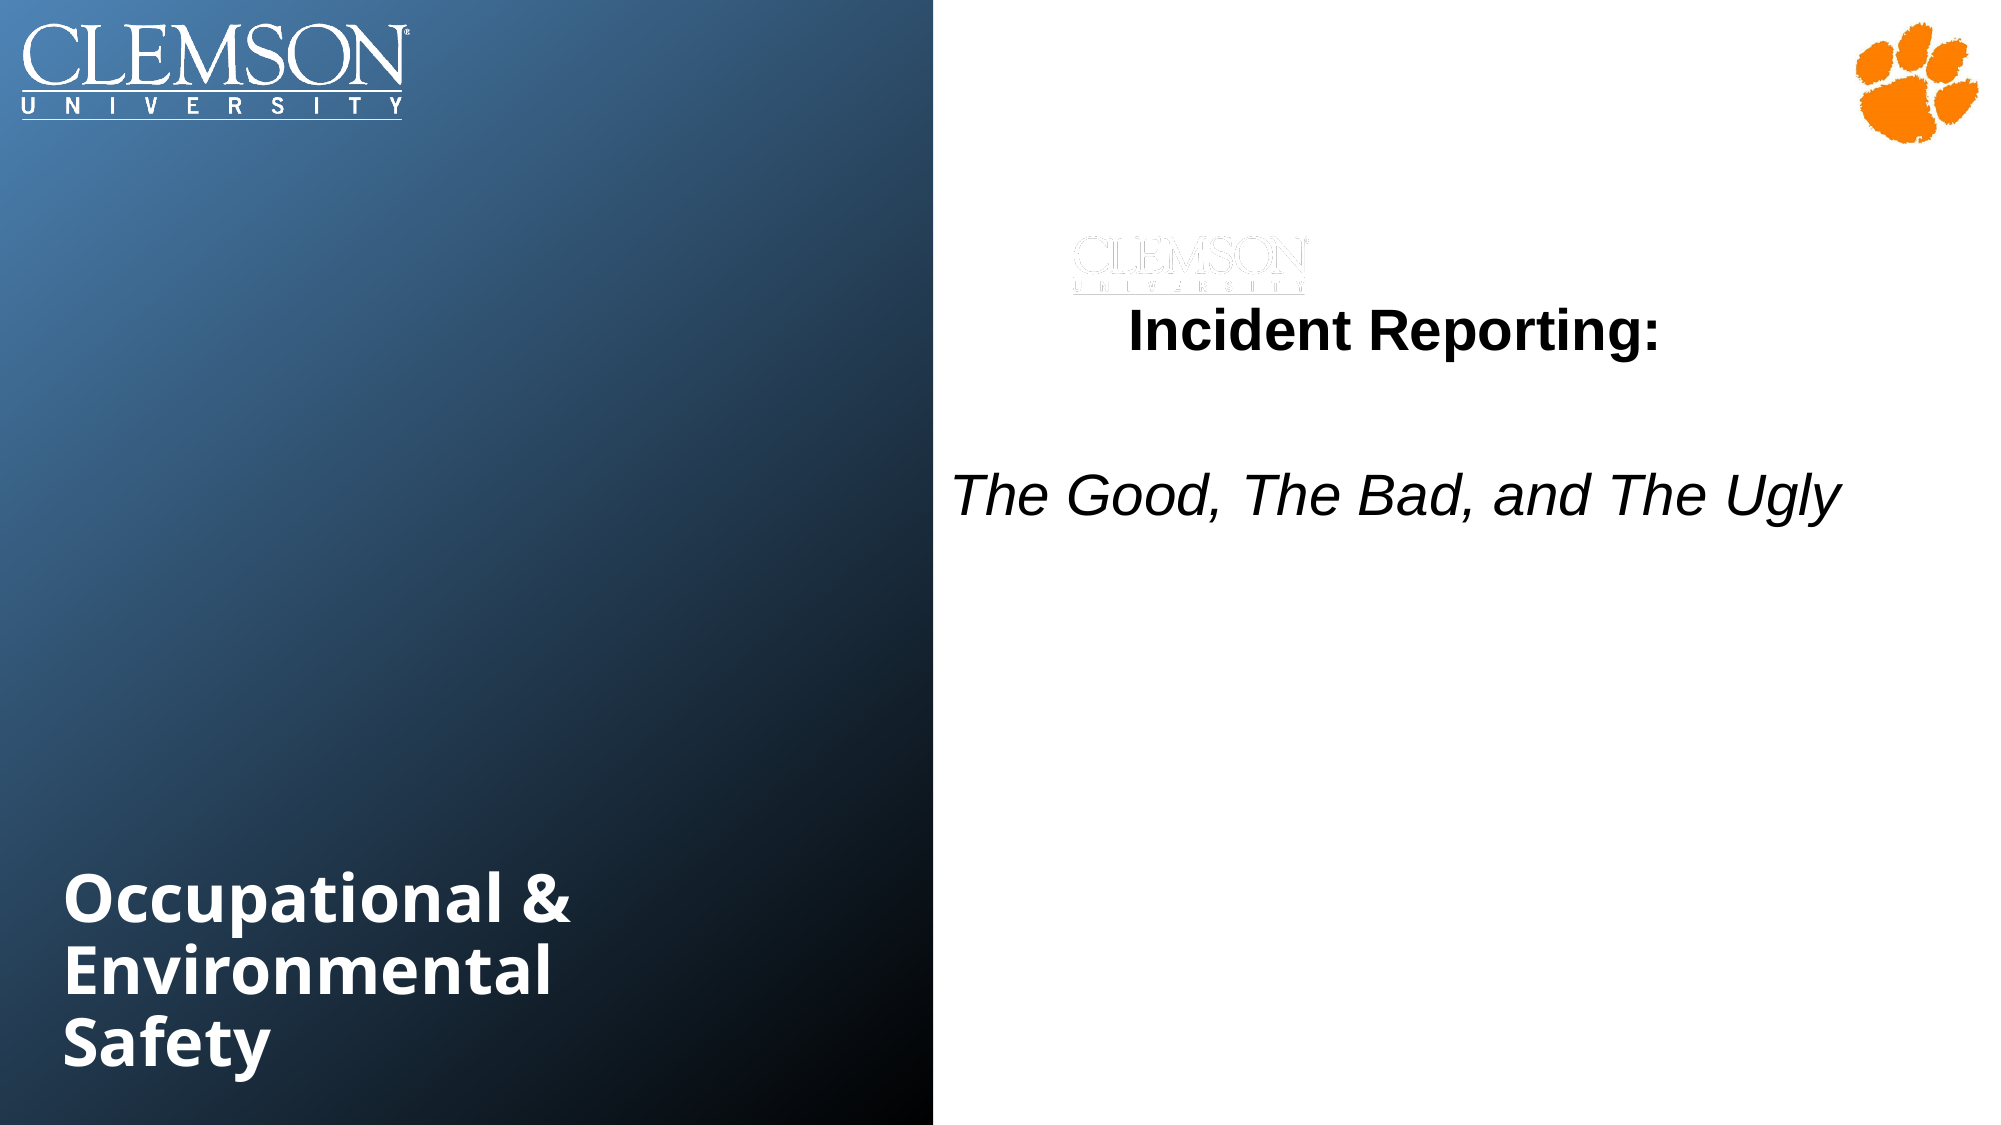

Incident Reporting:
The Good, The Bad, and The Ugly
Occupational & Environmental Safety